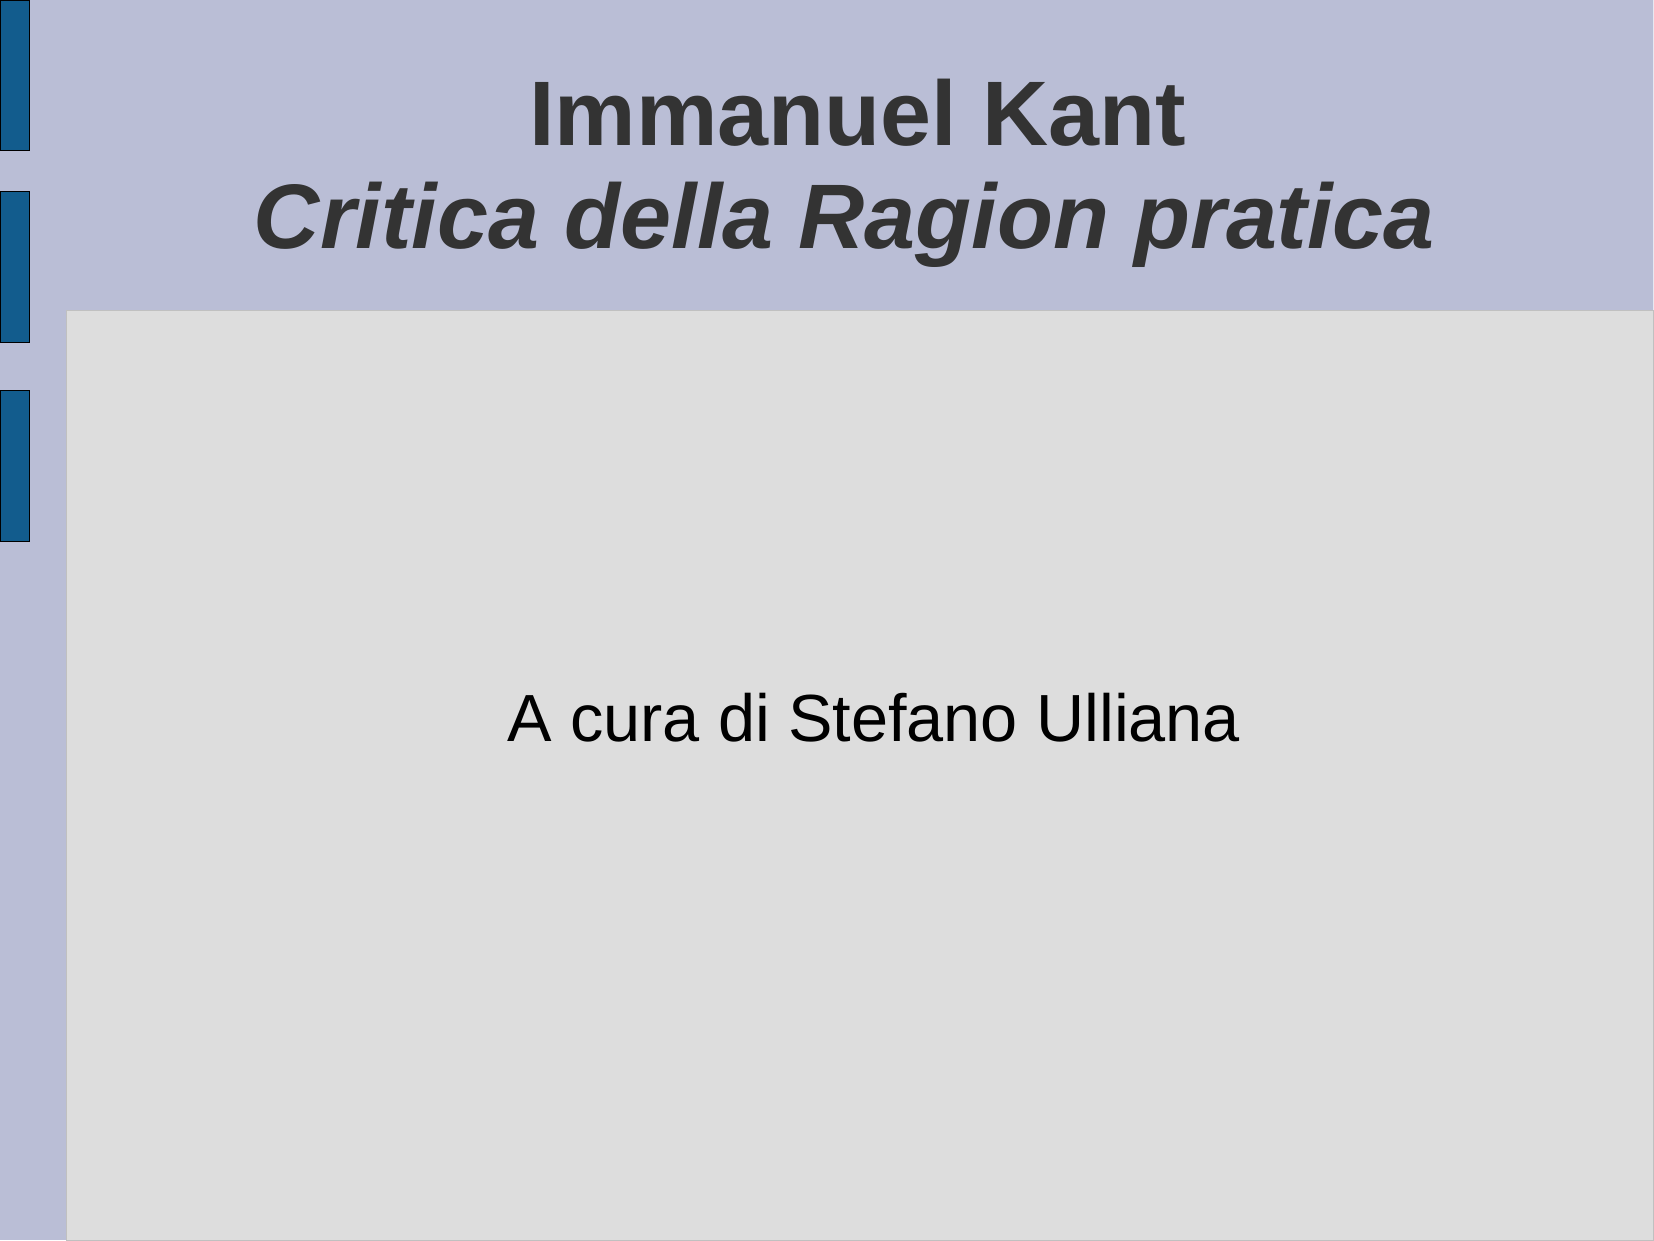

# Immanuel Kant Critica della Ragion pratica
A cura di Stefano Ulliana